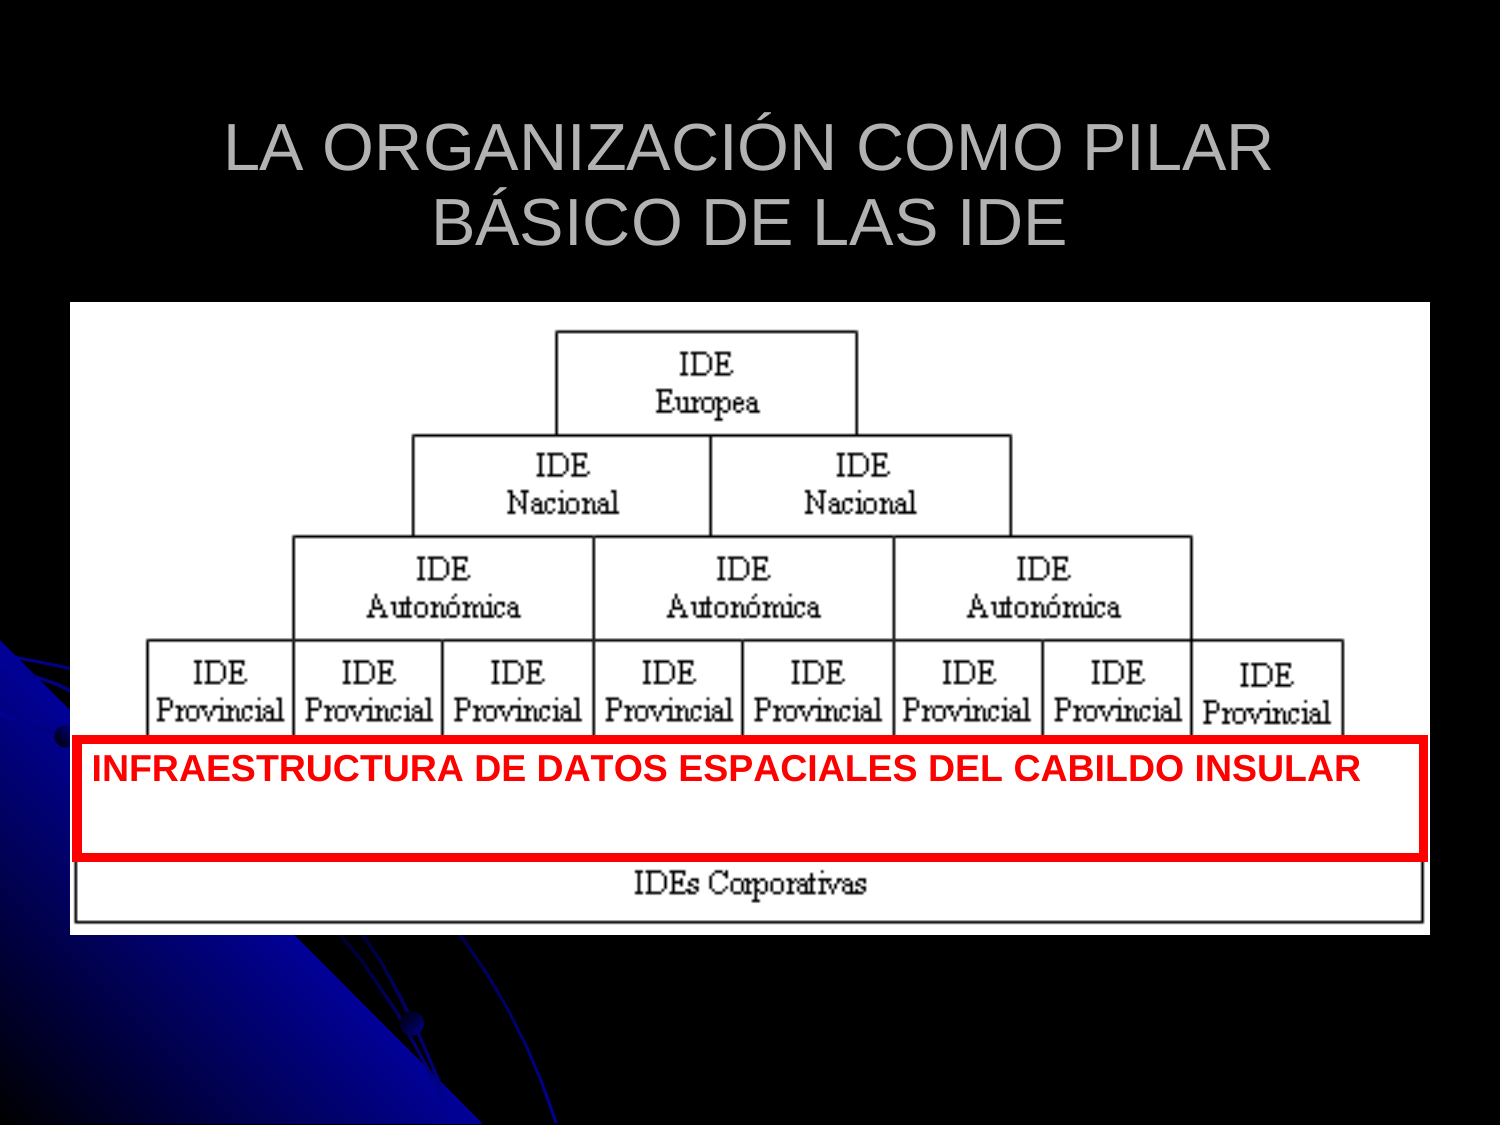

# LA ORGANIZACIÓN COMO PILAR BÁSICO DE LAS IDE
INFRAESTRUCTURA DE DATOS ESPACIALES DEL CABILDO INSULAR